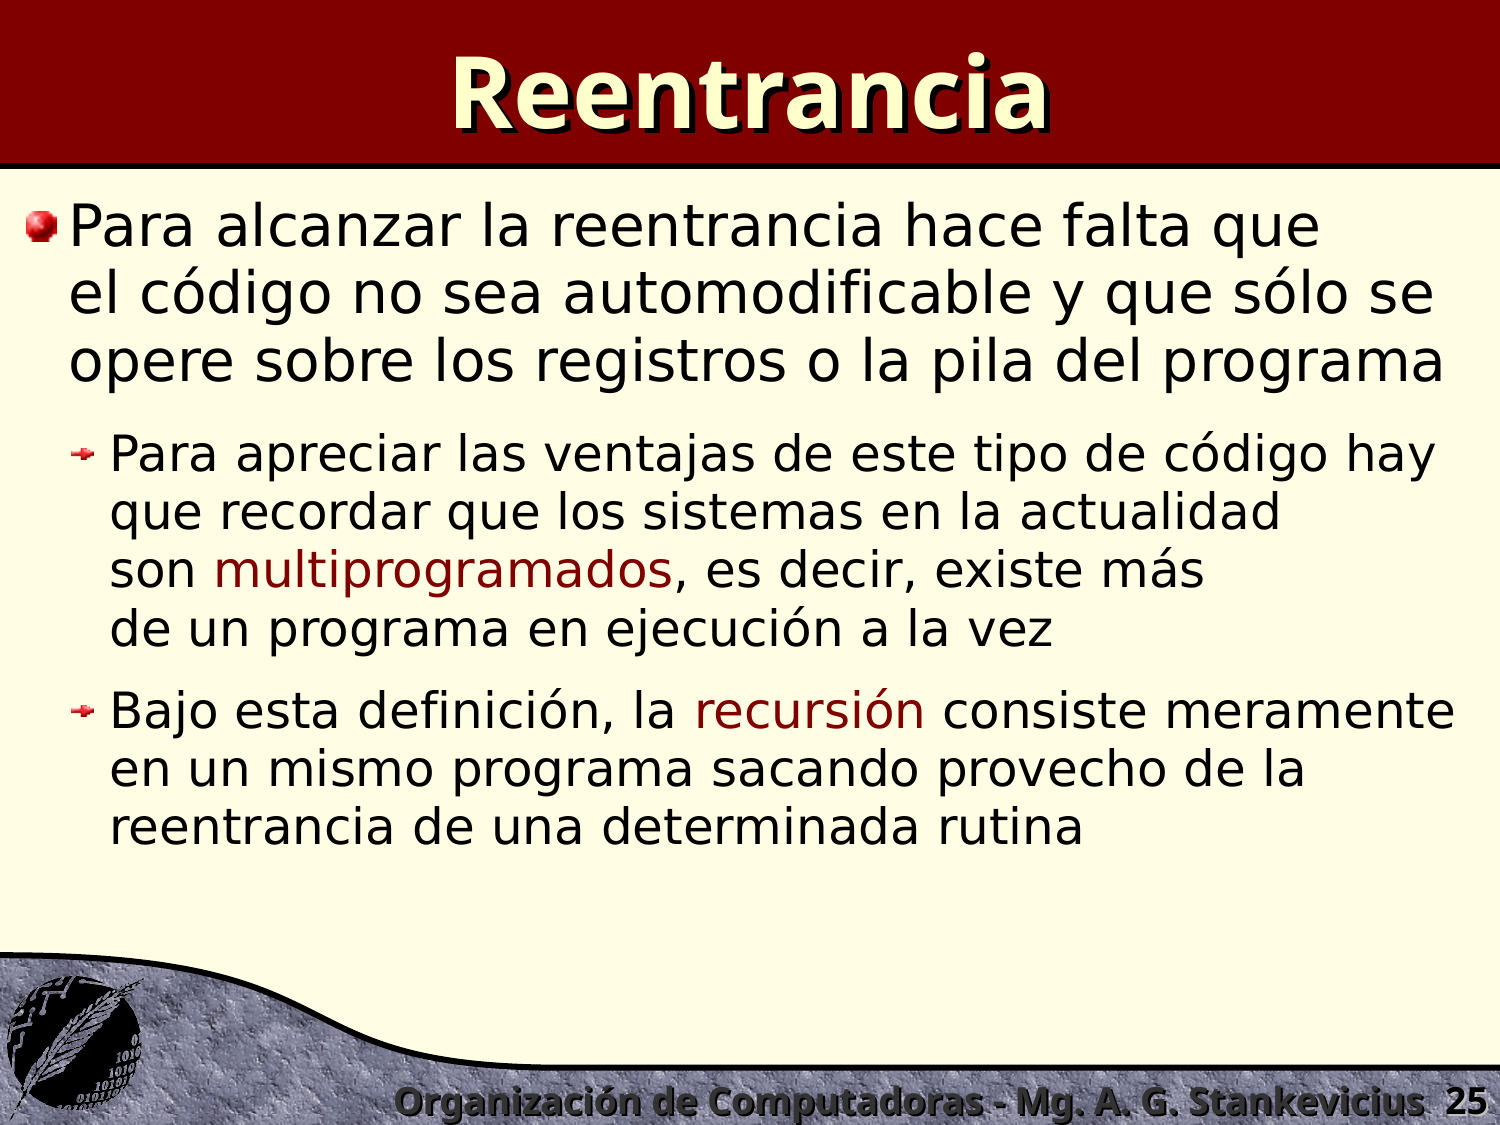

# Reentrancia
Para alcanzar la reentrancia hace falta que
el código no sea automodificable y que sólo se opere sobre los registros o la pila del programa
Para apreciar las ventajas de este tipo de código hay que recordar que los sistemas en la actualidad
son multiprogramados, es decir, existe más
de un programa en ejecución a la vez
Bajo esta definición, la recursión consiste meramente en un mismo programa sacando provecho de la reentrancia de una determinada rutina
25